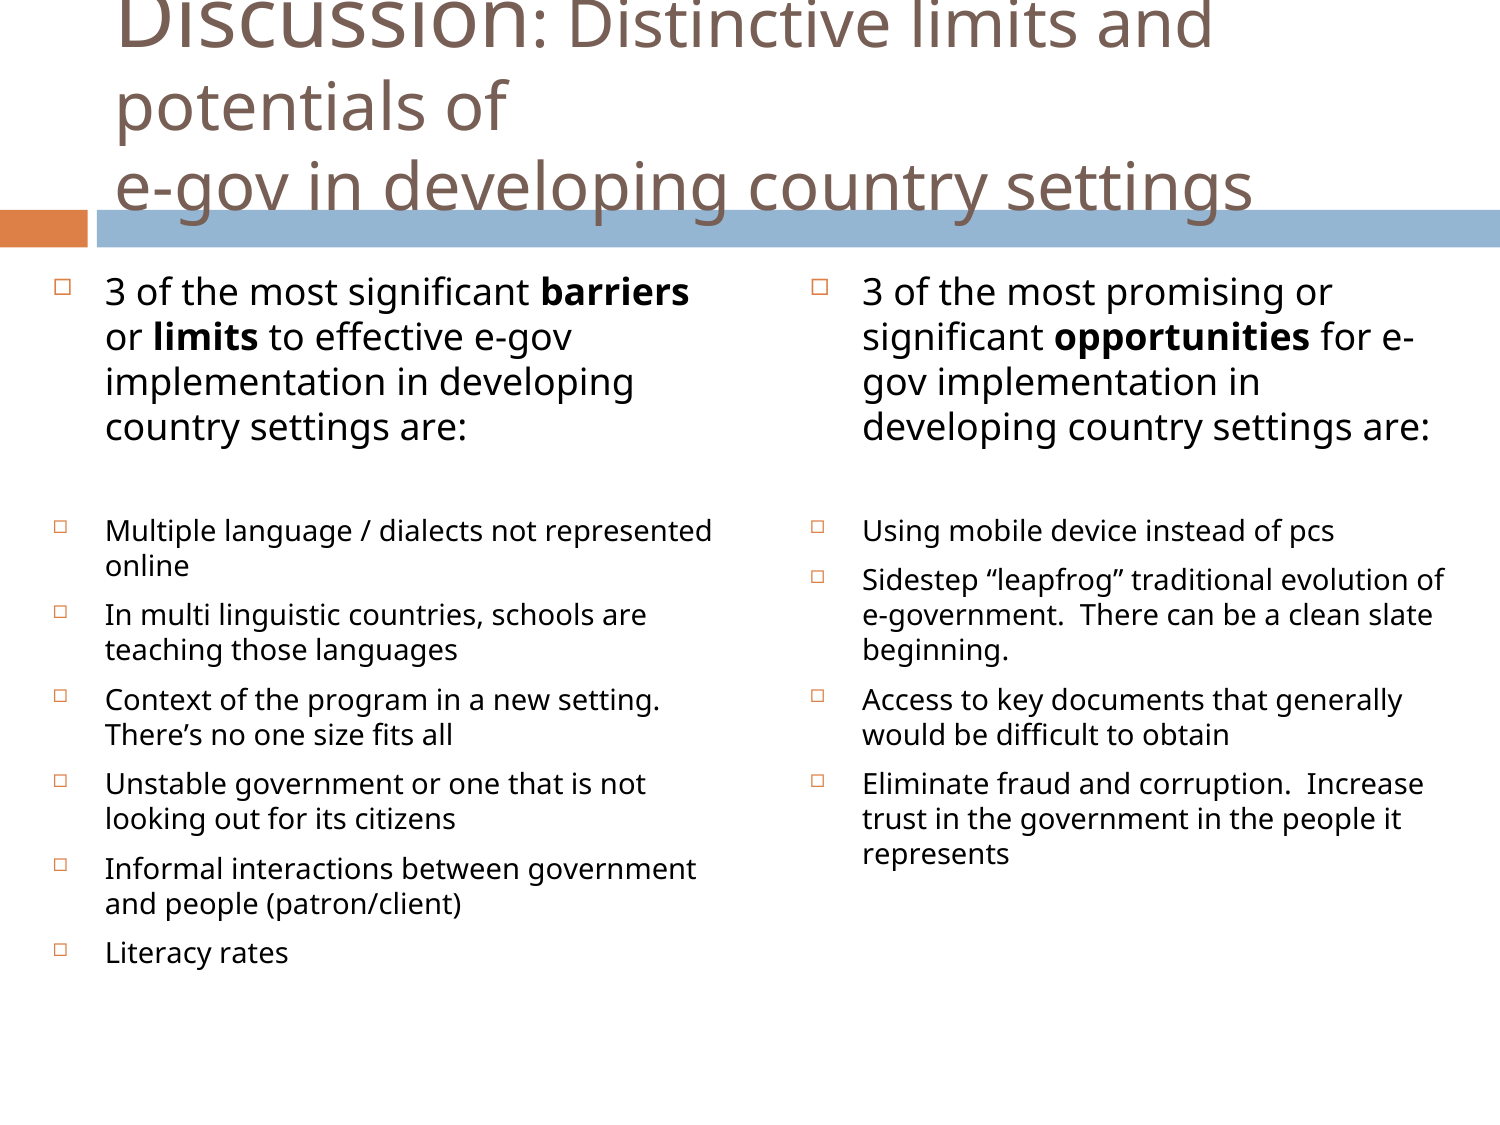

# Discussion: Distinctive limits and potentials of e-gov in developing country settings
3 of the most significant barriers or limits to effective e-gov implementation in developing country settings are:
Multiple language / dialects not represented online
In multi linguistic countries, schools are teaching those languages
Context of the program in a new setting. There’s no one size fits all
Unstable government or one that is not looking out for its citizens
Informal interactions between government and people (patron/client)
Literacy rates
3 of the most promising or significant opportunities for e-gov implementation in developing country settings are:
Using mobile device instead of pcs
Sidestep “leapfrog” traditional evolution of e-government. There can be a clean slate beginning.
Access to key documents that generally would be difficult to obtain
Eliminate fraud and corruption. Increase trust in the government in the people it represents